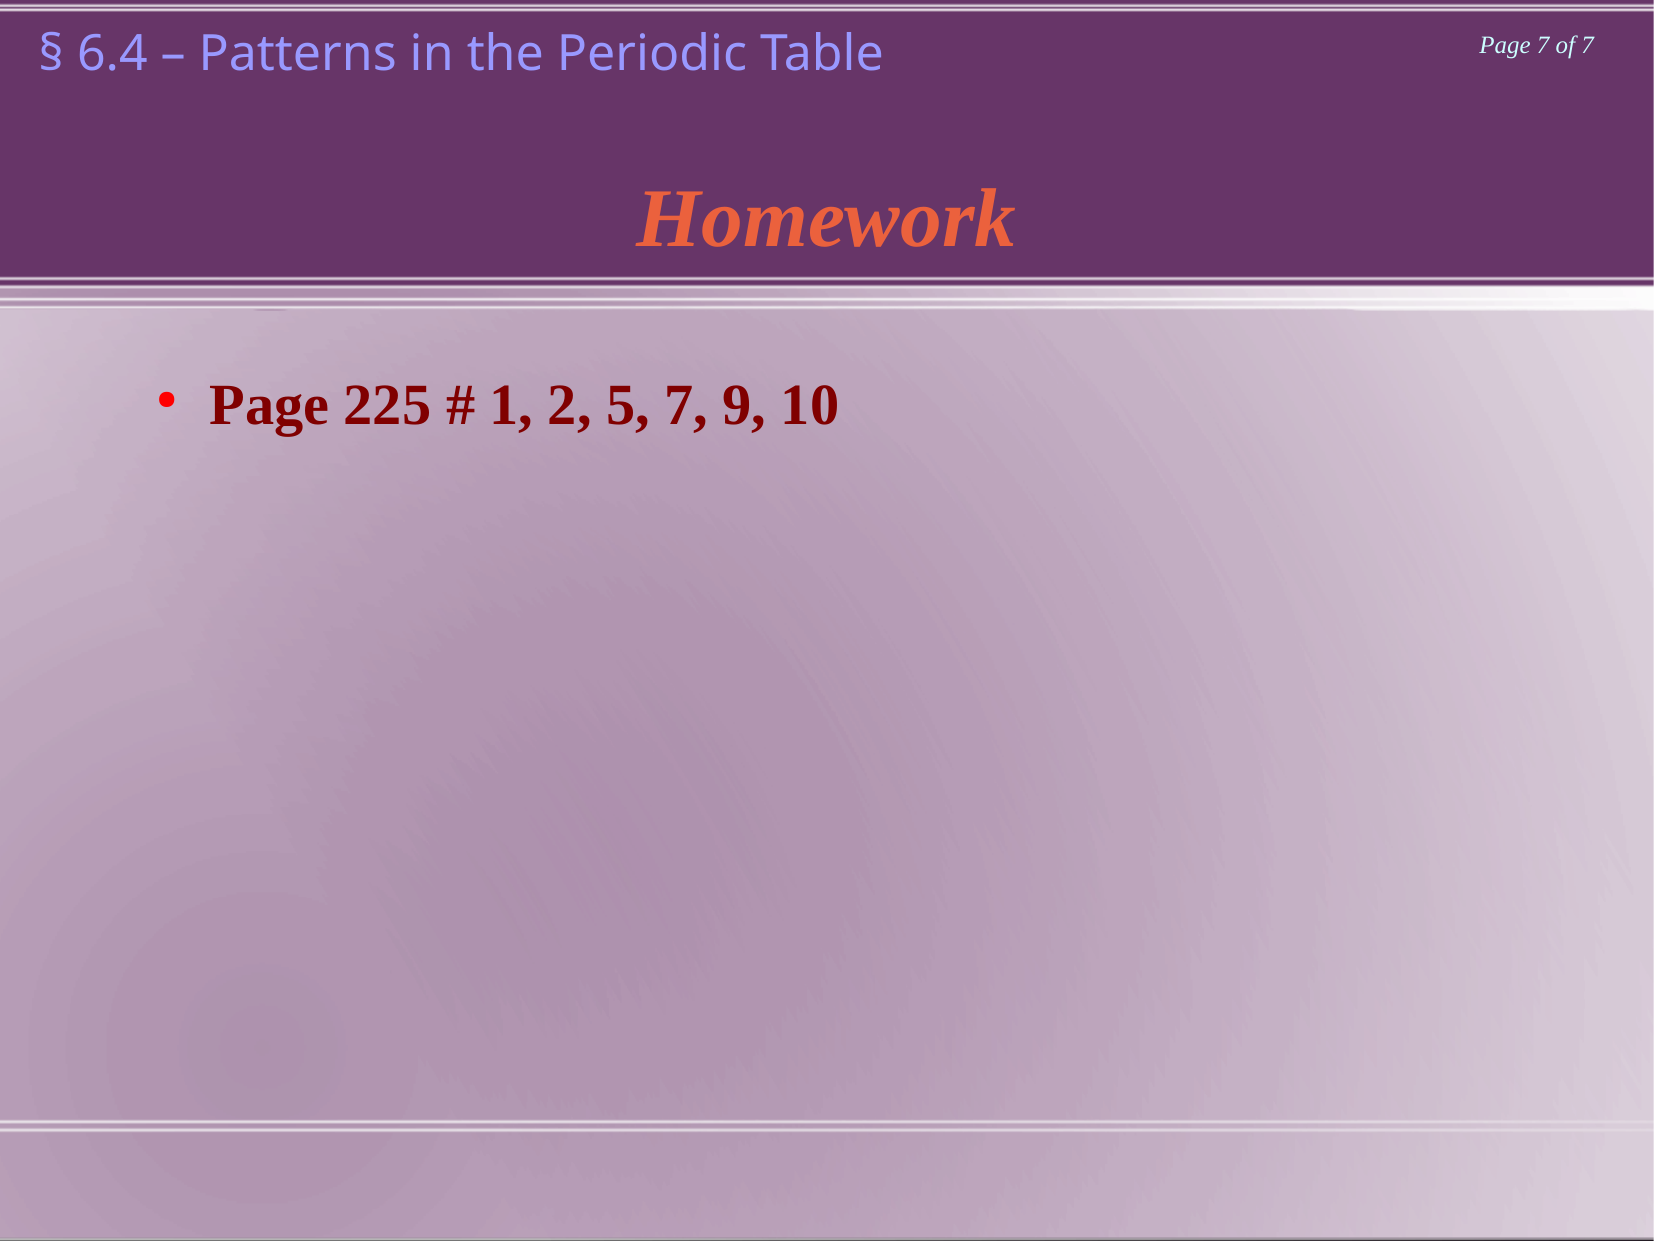

§ 6.4 – Patterns in the Periodic Table
Page of 7
# Homework
Page 225 # 1, 2, 5, 7, 9, 10